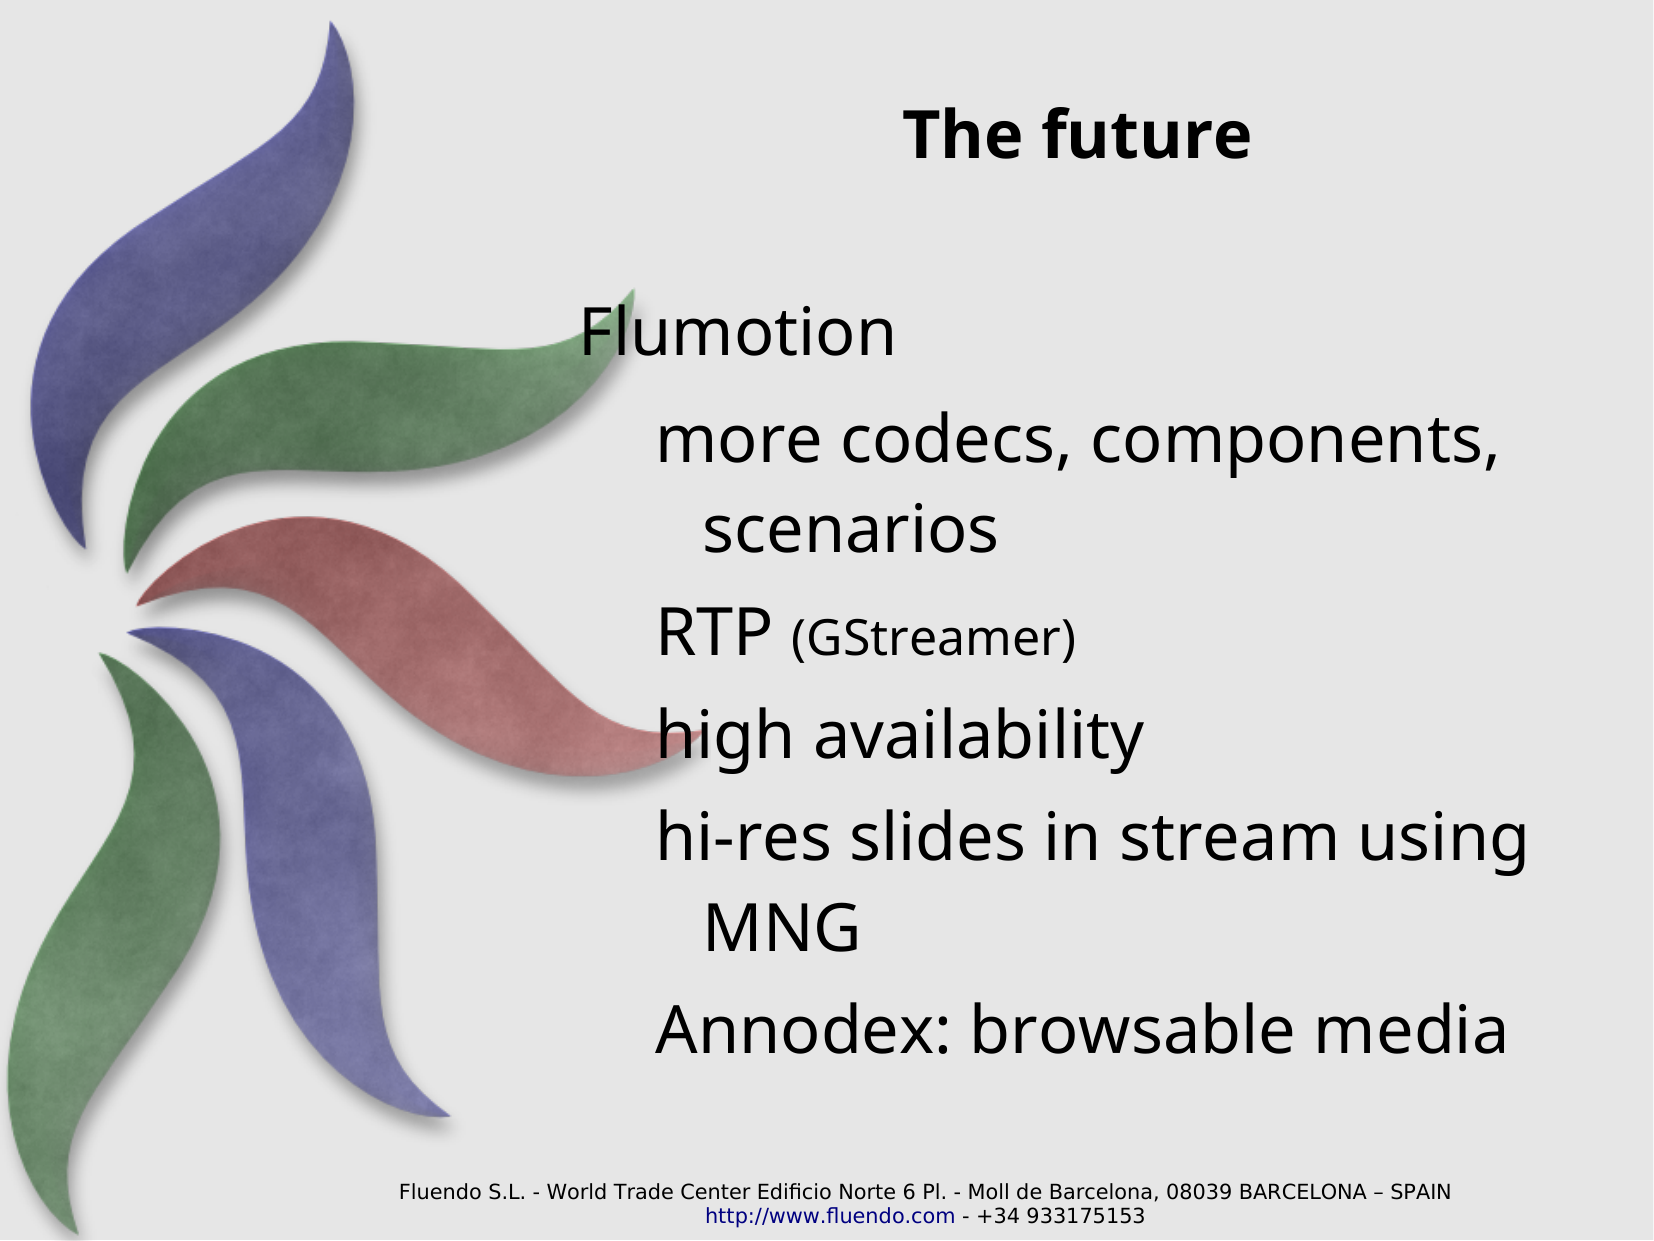

# The future
Flumotion
more codecs, components, scenarios
RTP (GStreamer)
high availability
hi-res slides in stream using MNG
Annodex: browsable media